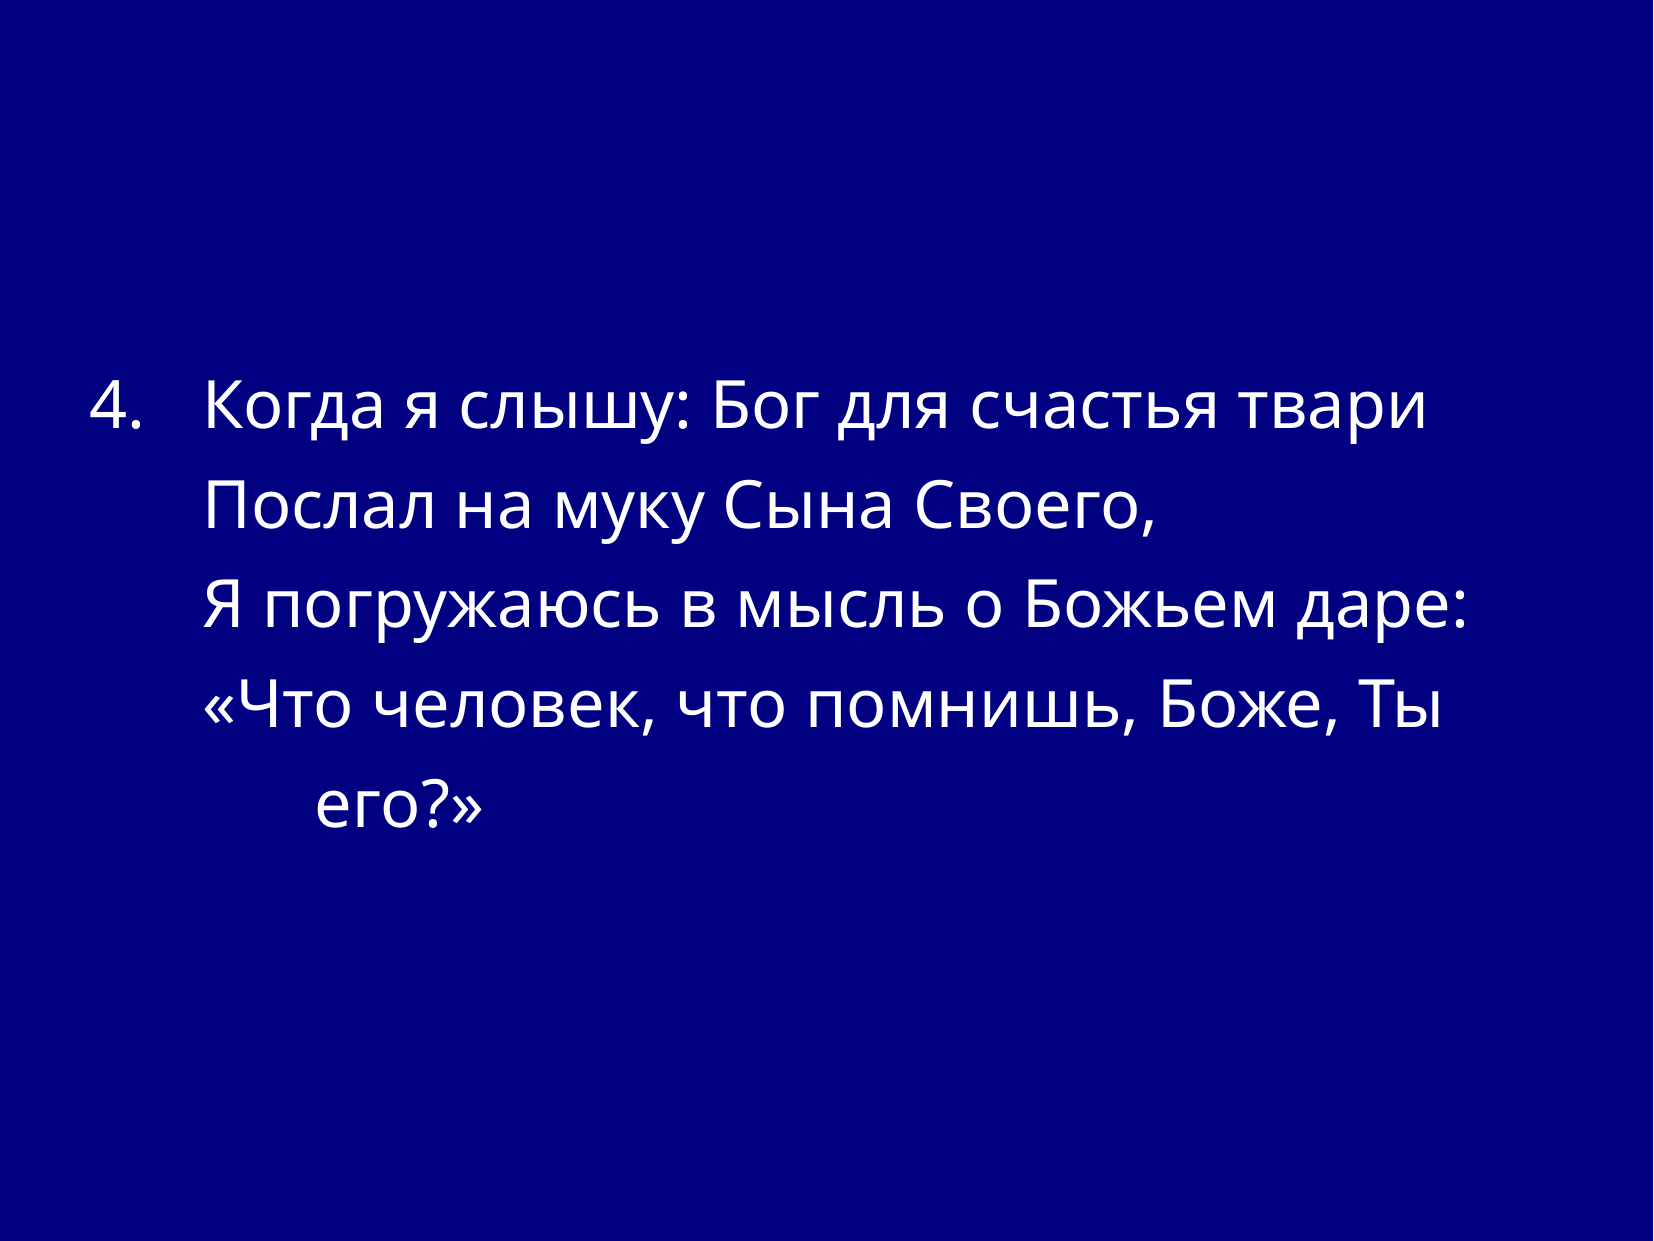

4.	Когда я слышу: Бог для счастья твари
	Послал на муку Сына Своего,
	Я погружаюсь в мысль о Божьем даре:
	«Что человек, что помнишь, Боже, Ты
		его?»